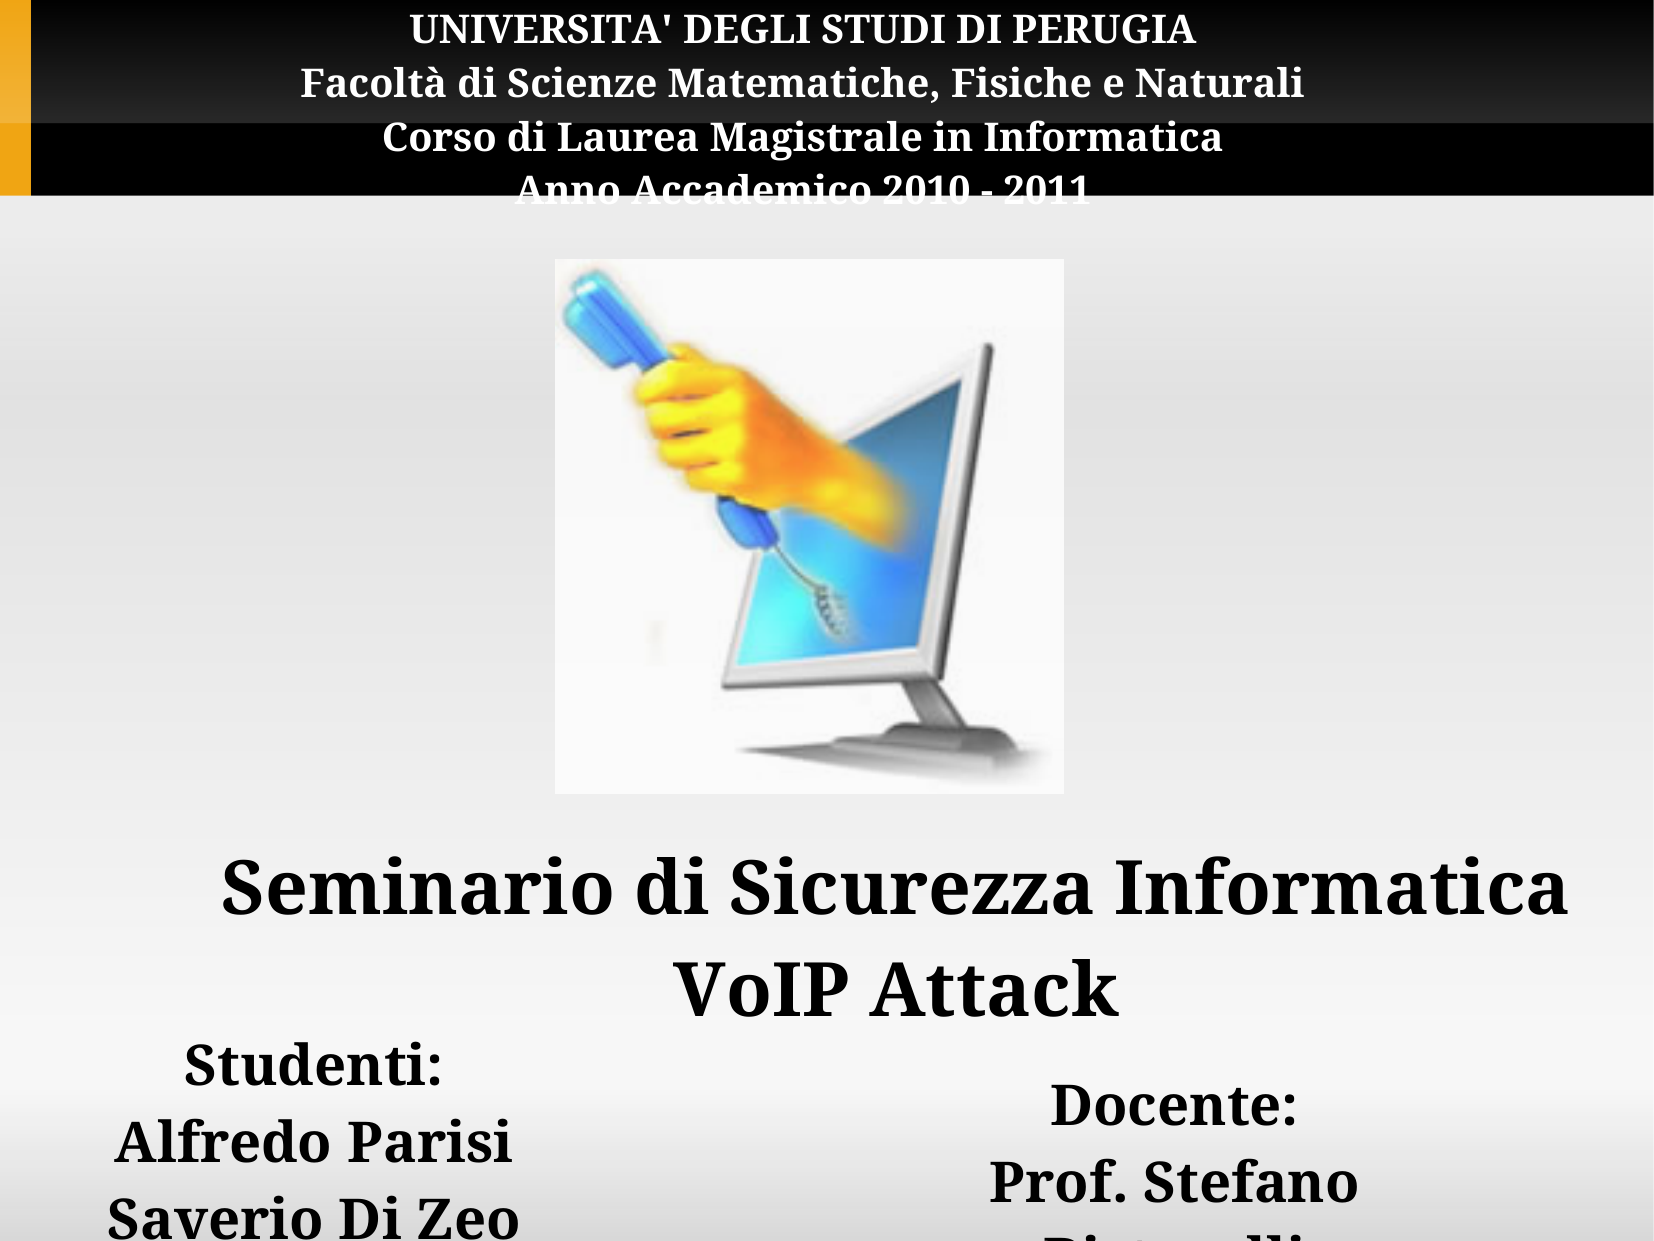

UNIVERSITA' DEGLI STUDI DI PERUGIA
Facoltà di Scienze Matematiche, Fisiche e Naturali
Corso di Laurea Magistrale in Informatica
Anno Accademico 2010 - 2011
Seminario di Sicurezza Informatica
VoIP Attack
Studenti:
Alfredo Parisi
Saverio Di Zeo
Docente:
Prof. Stefano Bistarelli